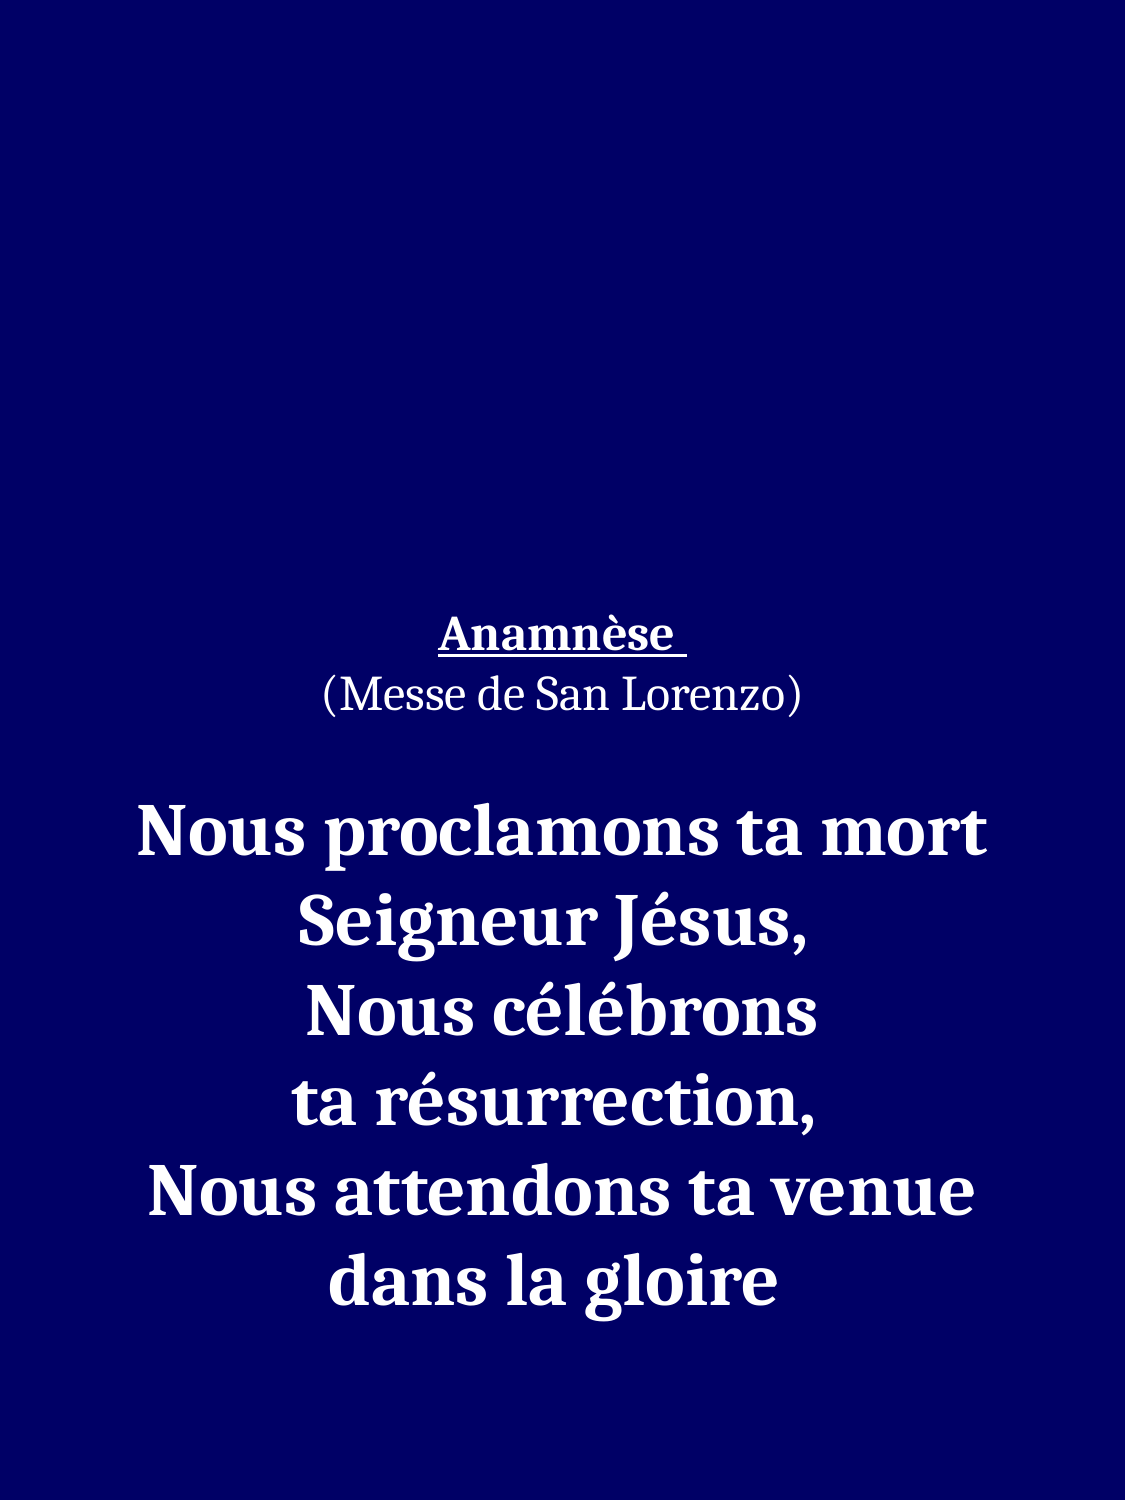

Anamnèse 
(Messe de San Lorenzo)
Nous proclamons ta mort
Seigneur Jésus, 
Nous célébrons
ta résurrection, 
Nous attendons ta venue
dans la gloire